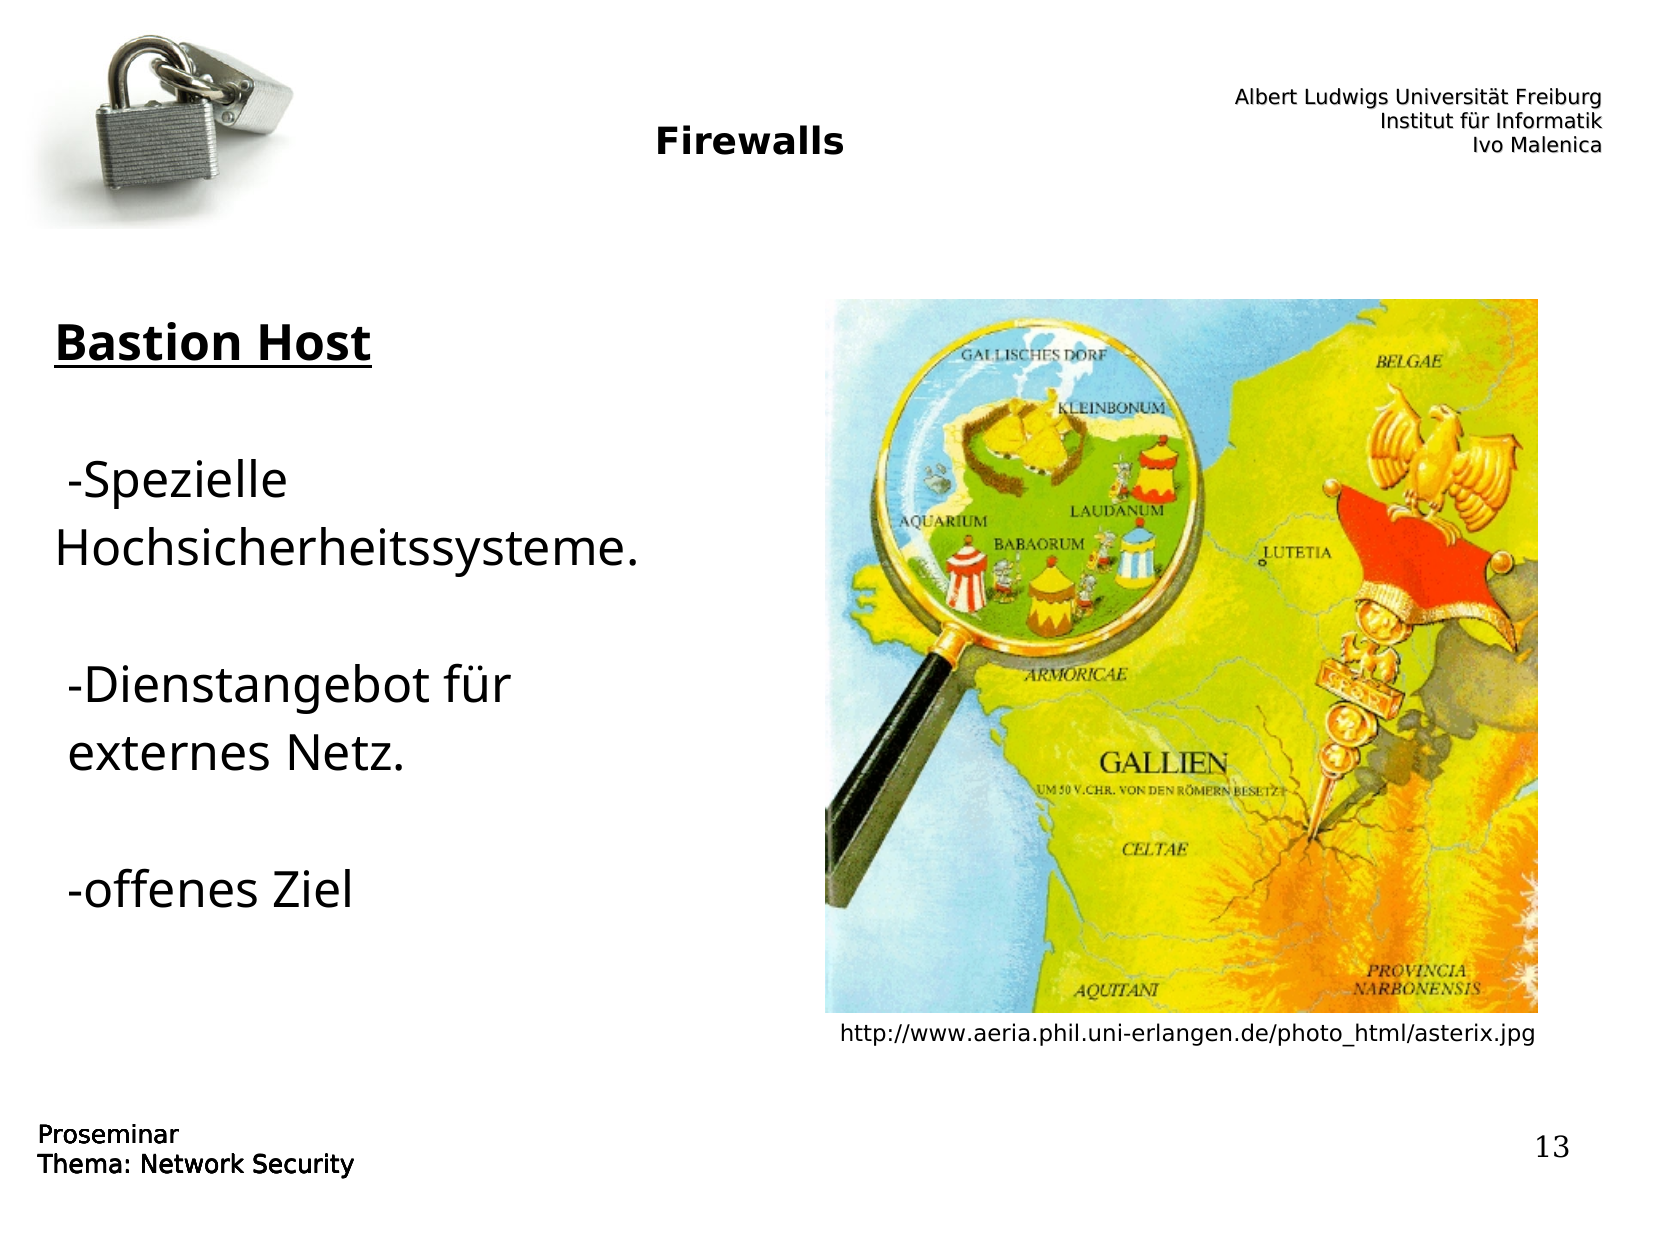

Albert Ludwigs Universität Freiburg
Institut für Informatik
Ivo Malenica
Firewalls
Bastion Host
 -Spezielle 	 Hochsicherheitssysteme.
 -Dienstangebot für 			 externes Netz.
 -offenes Ziel
http://www.aeria.phil.uni-erlangen.de/photo_html/asterix.jpg
# Proseminar Thema: Network Security
Proseminar
Thema: Network Security
Proseminar
Thema: Network Security
Proseminar
Thema: Network Security
Proseminar
Thema: Network Security
13